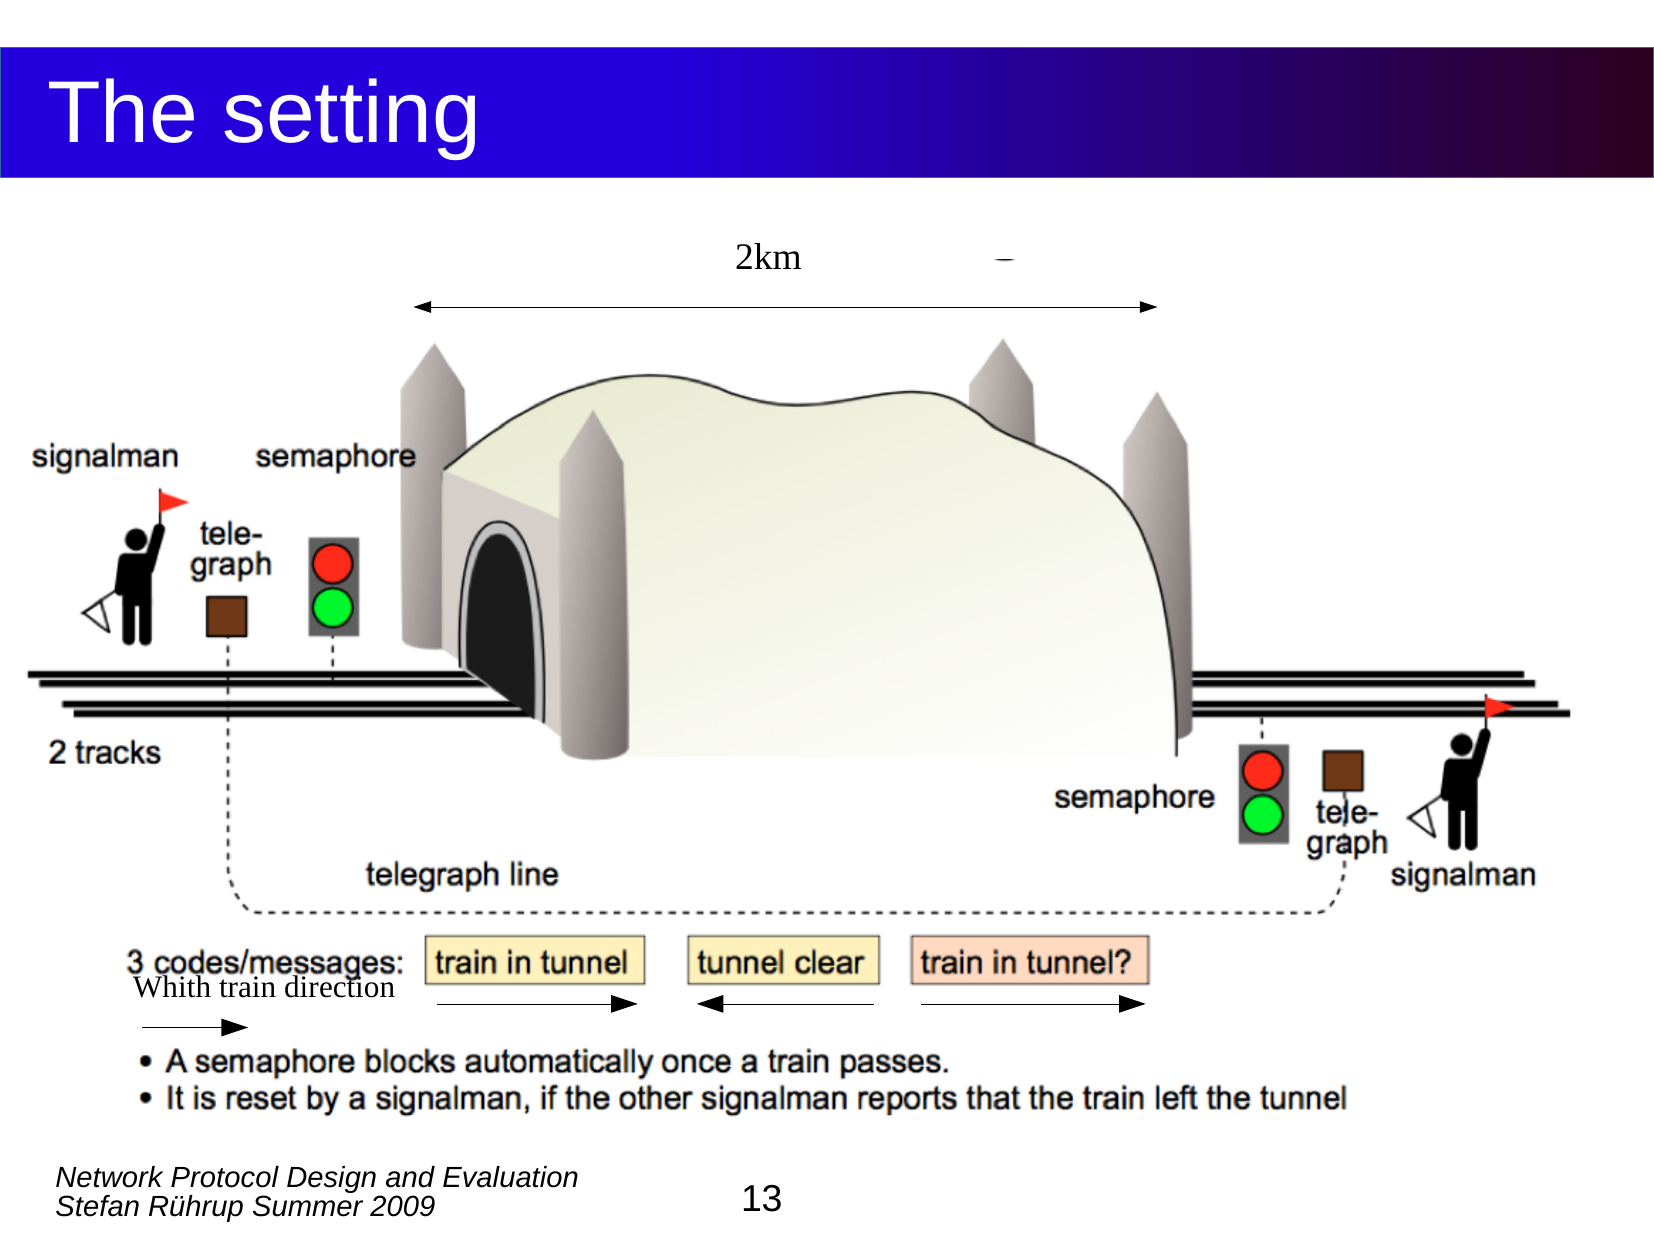

# The setting
2km
Whith train direction
Network Protocol Design and Evaluation
Stefan Rührup Summer 2009